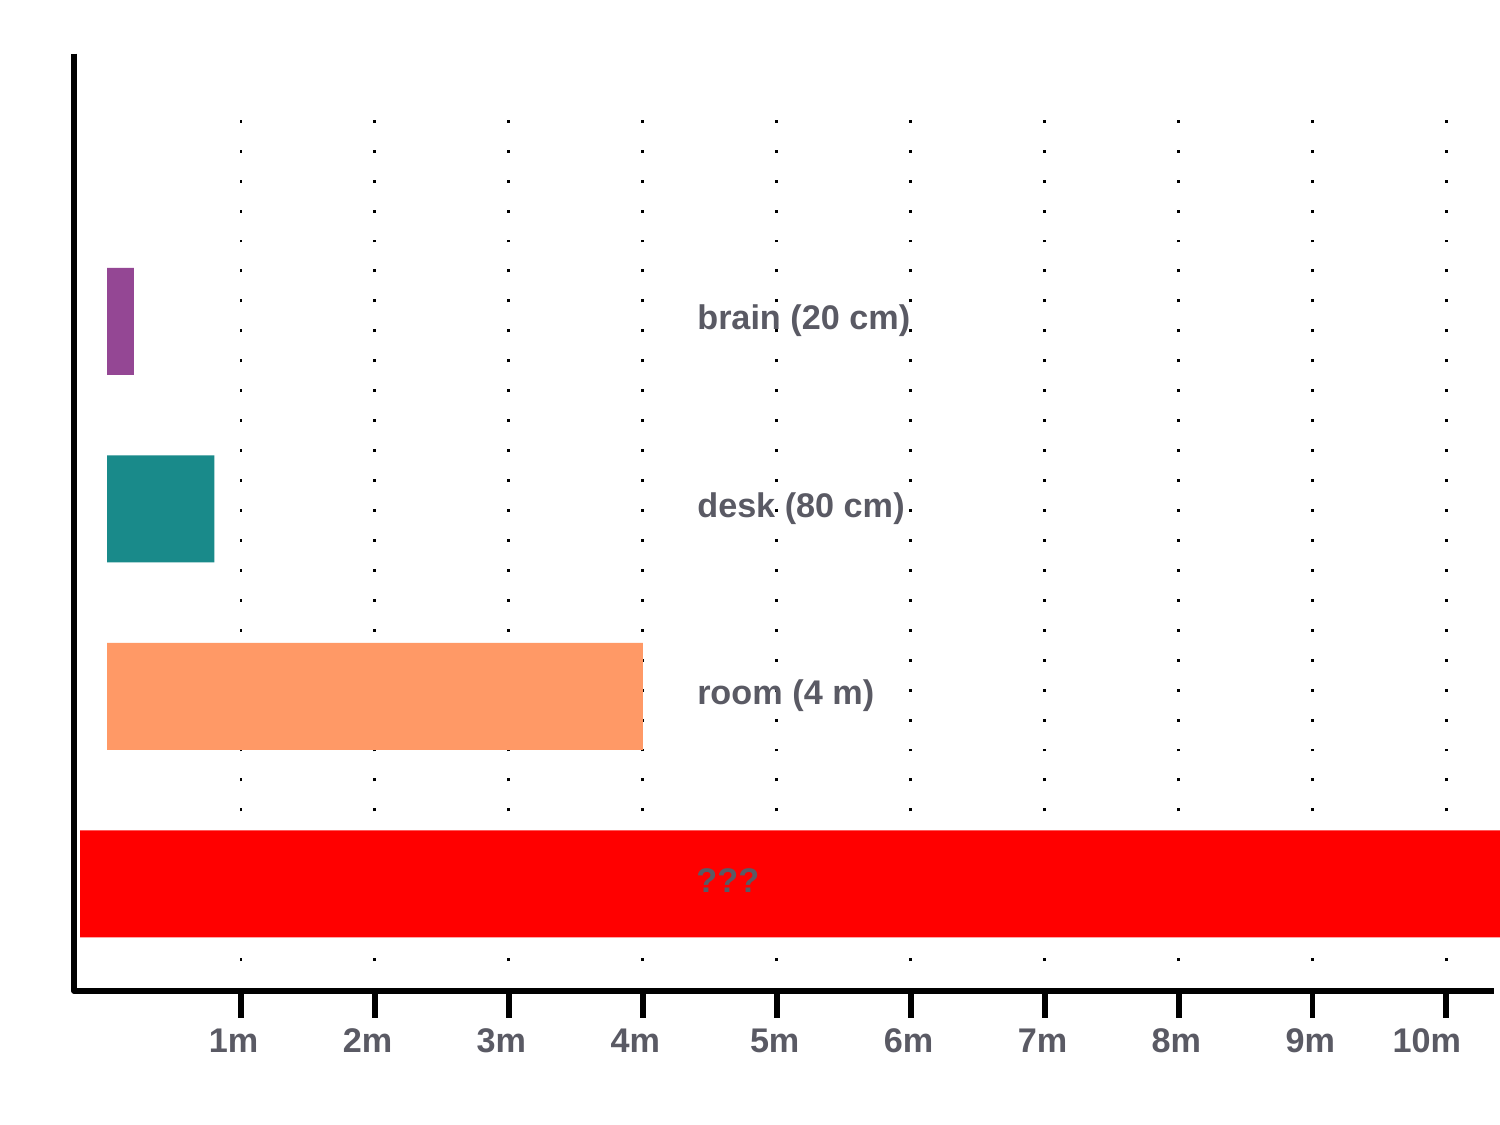

brain (20 cm)
desk (80 cm)
room (4 m)
room (4 m)
???
1m
2m
3m
4m
5m
6m
7m
8m
9m
10m